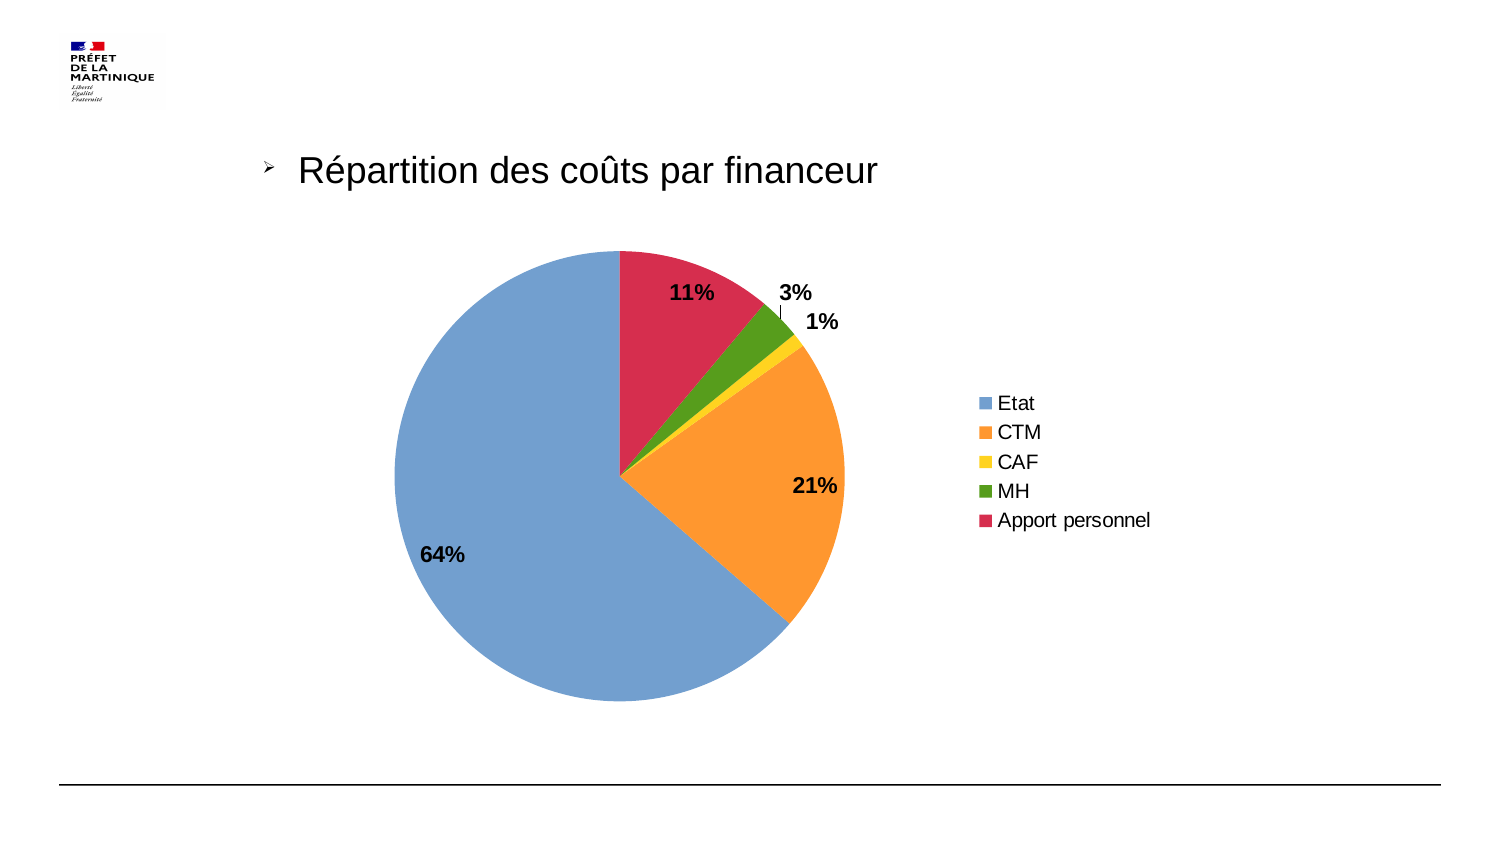

Répartition des coûts par financeur
### Chart
| Category | Colonne B |
|---|---|
| Etat | 0.63 |
| CTM | 0.21 |
| CAF | 0.01 |
| MH | 0.03 |
| Apport personnel | 0.11 |